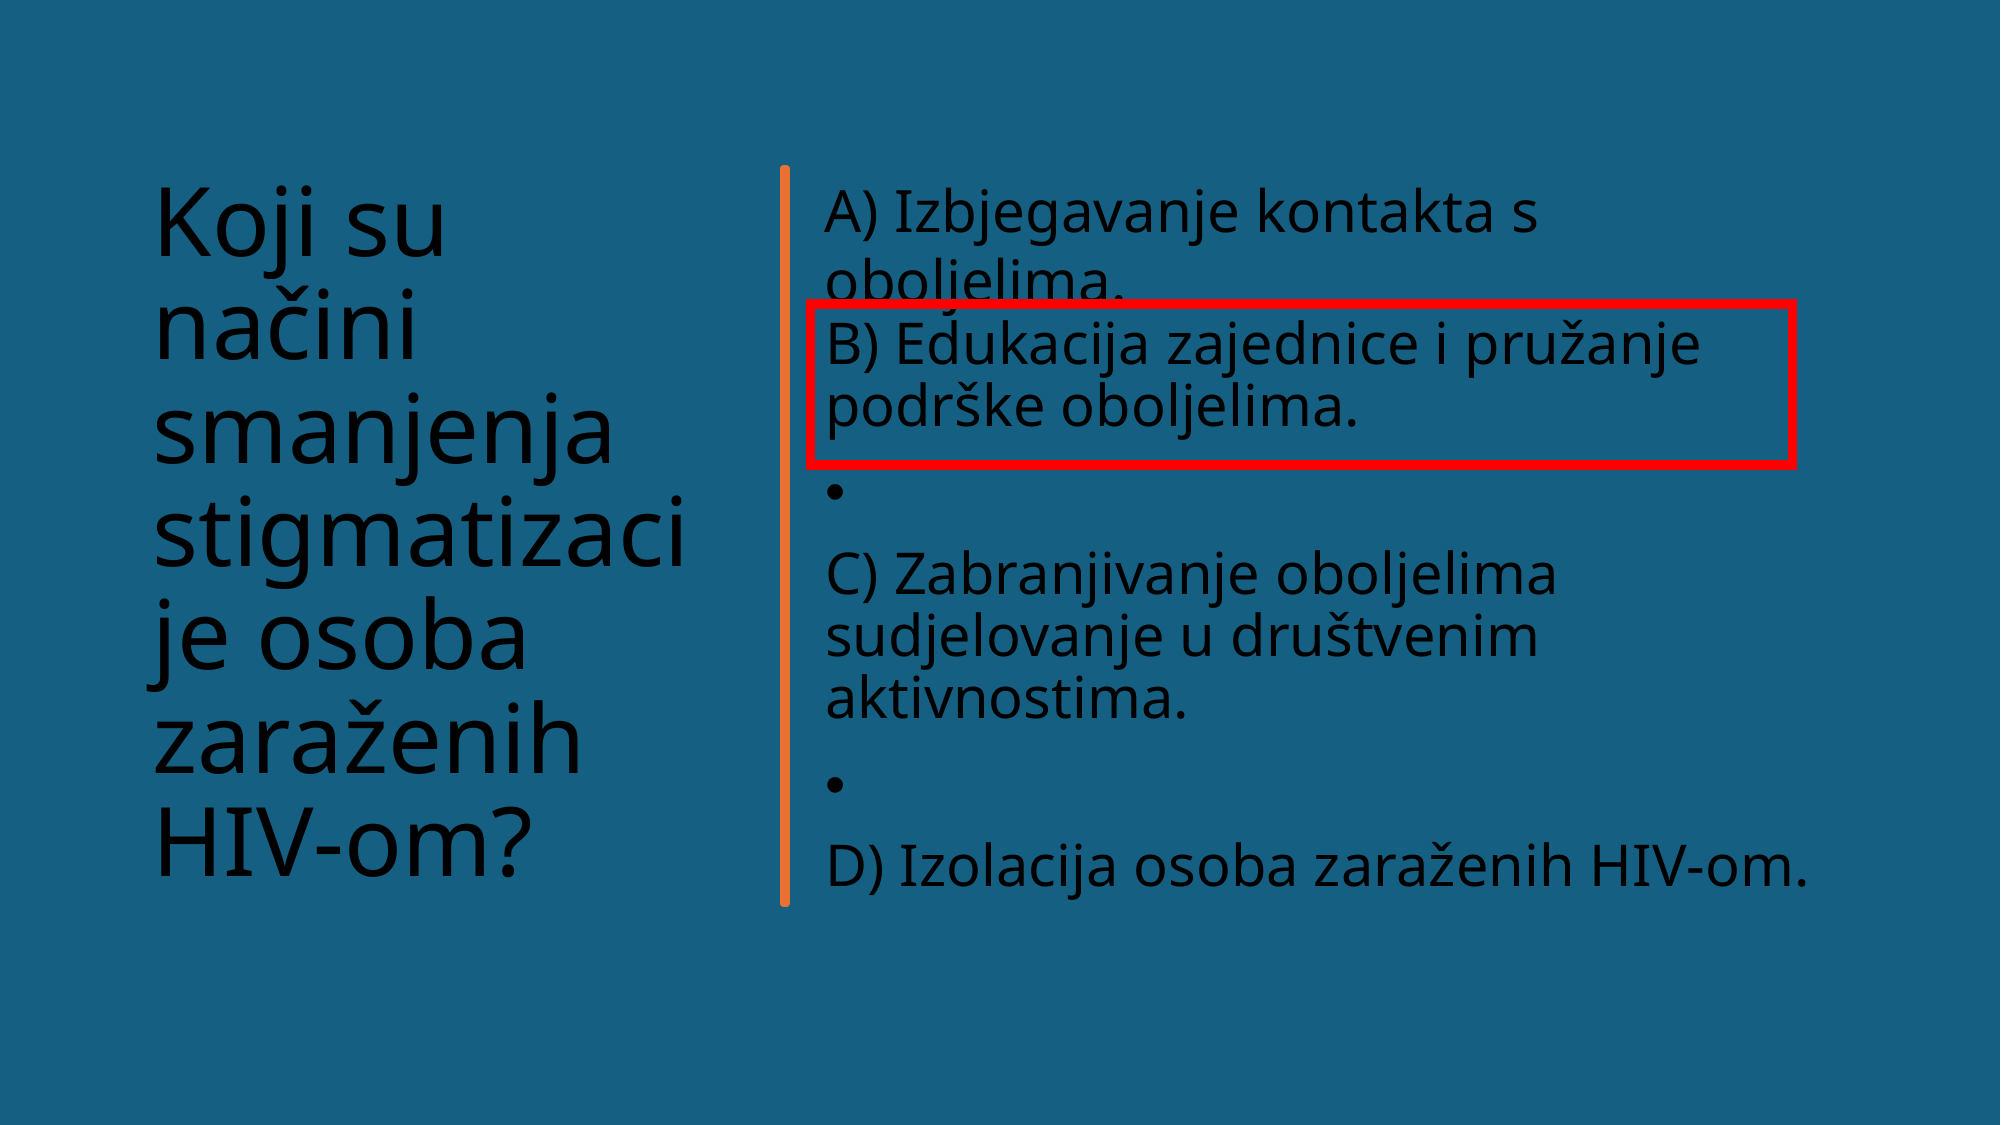

# Koji su načini smanjenja stigmatizacije osoba zaraženih HIV-om?
A) Izbjegavanje kontakta s oboljelima.
B) Edukacija zajednice i pružanje podrške oboljelima.
C) Zabranjivanje oboljelima sudjelovanje u društvenim aktivnostima.
D) Izolacija osoba zaraženih HIV-om.